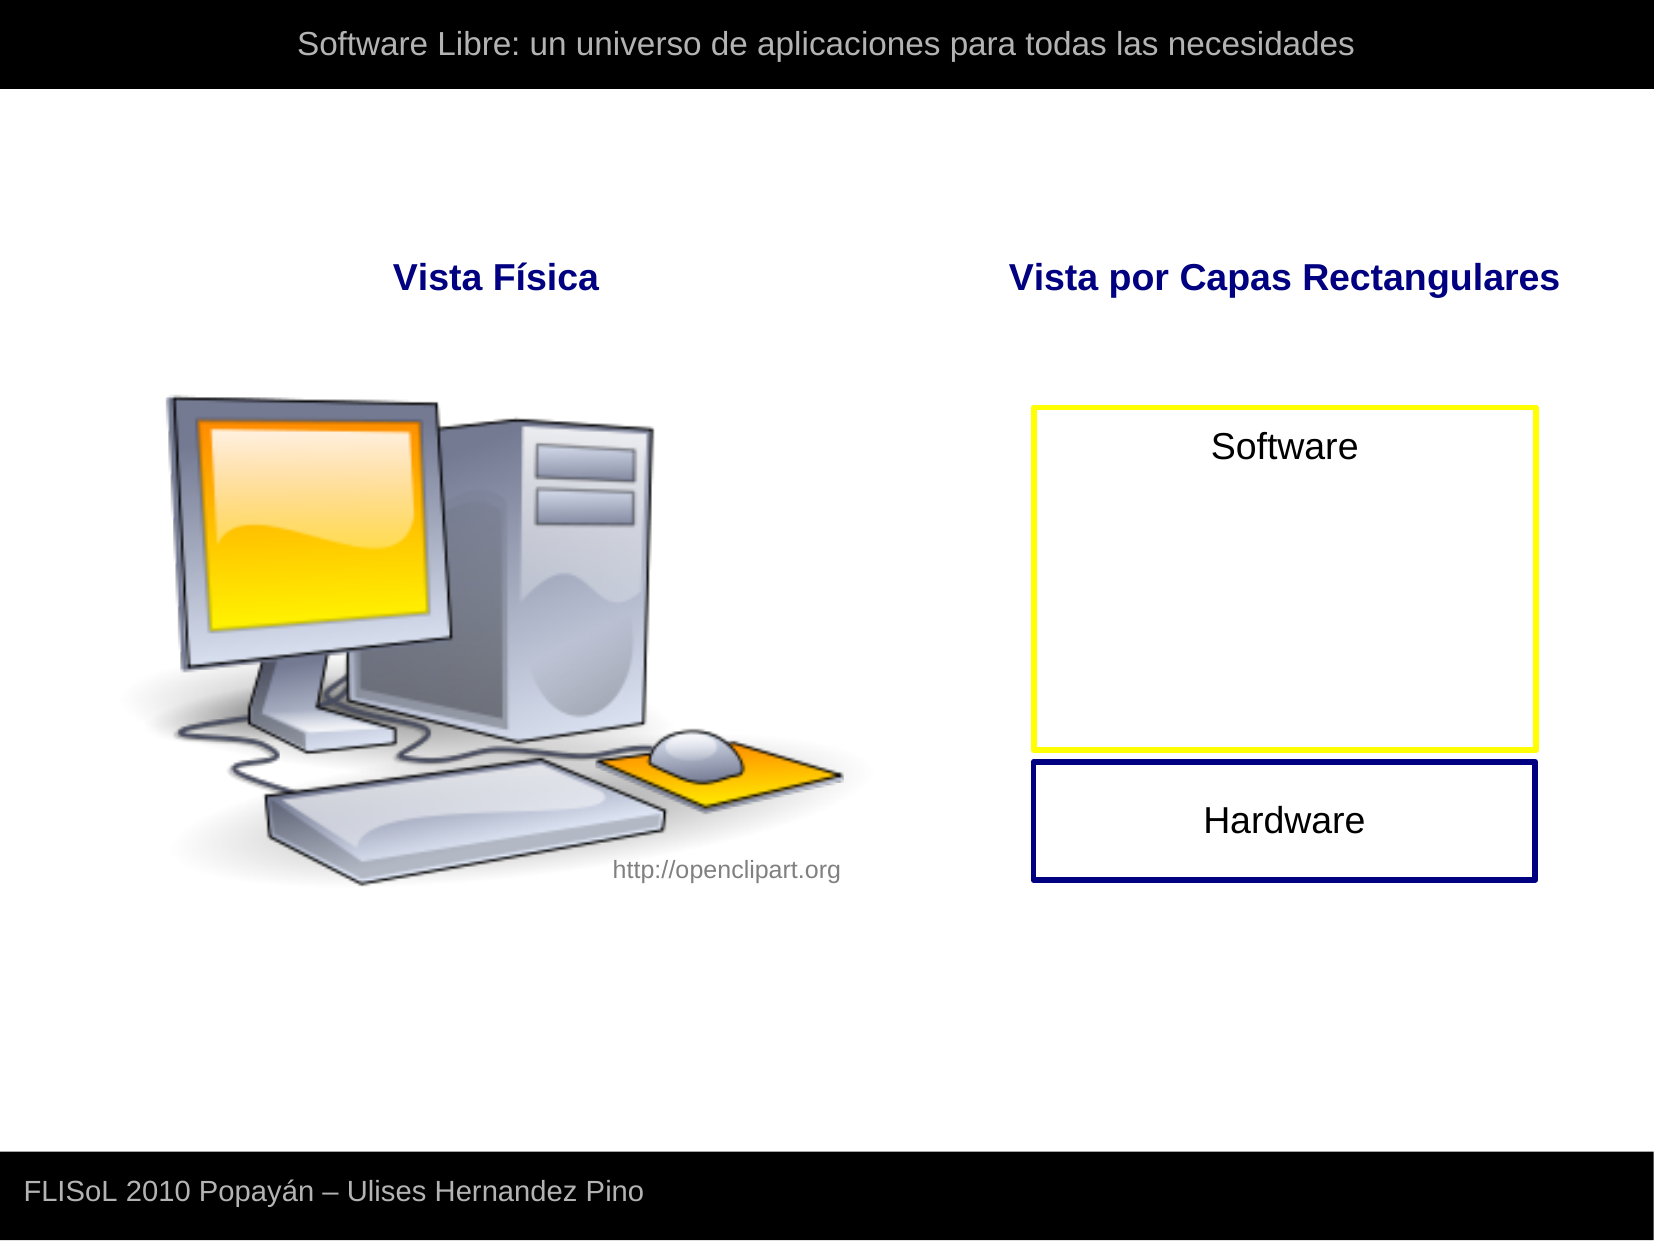

Vista Física
Vista por Capas Rectangulares
Software
Hardware
 http://openclipart.org